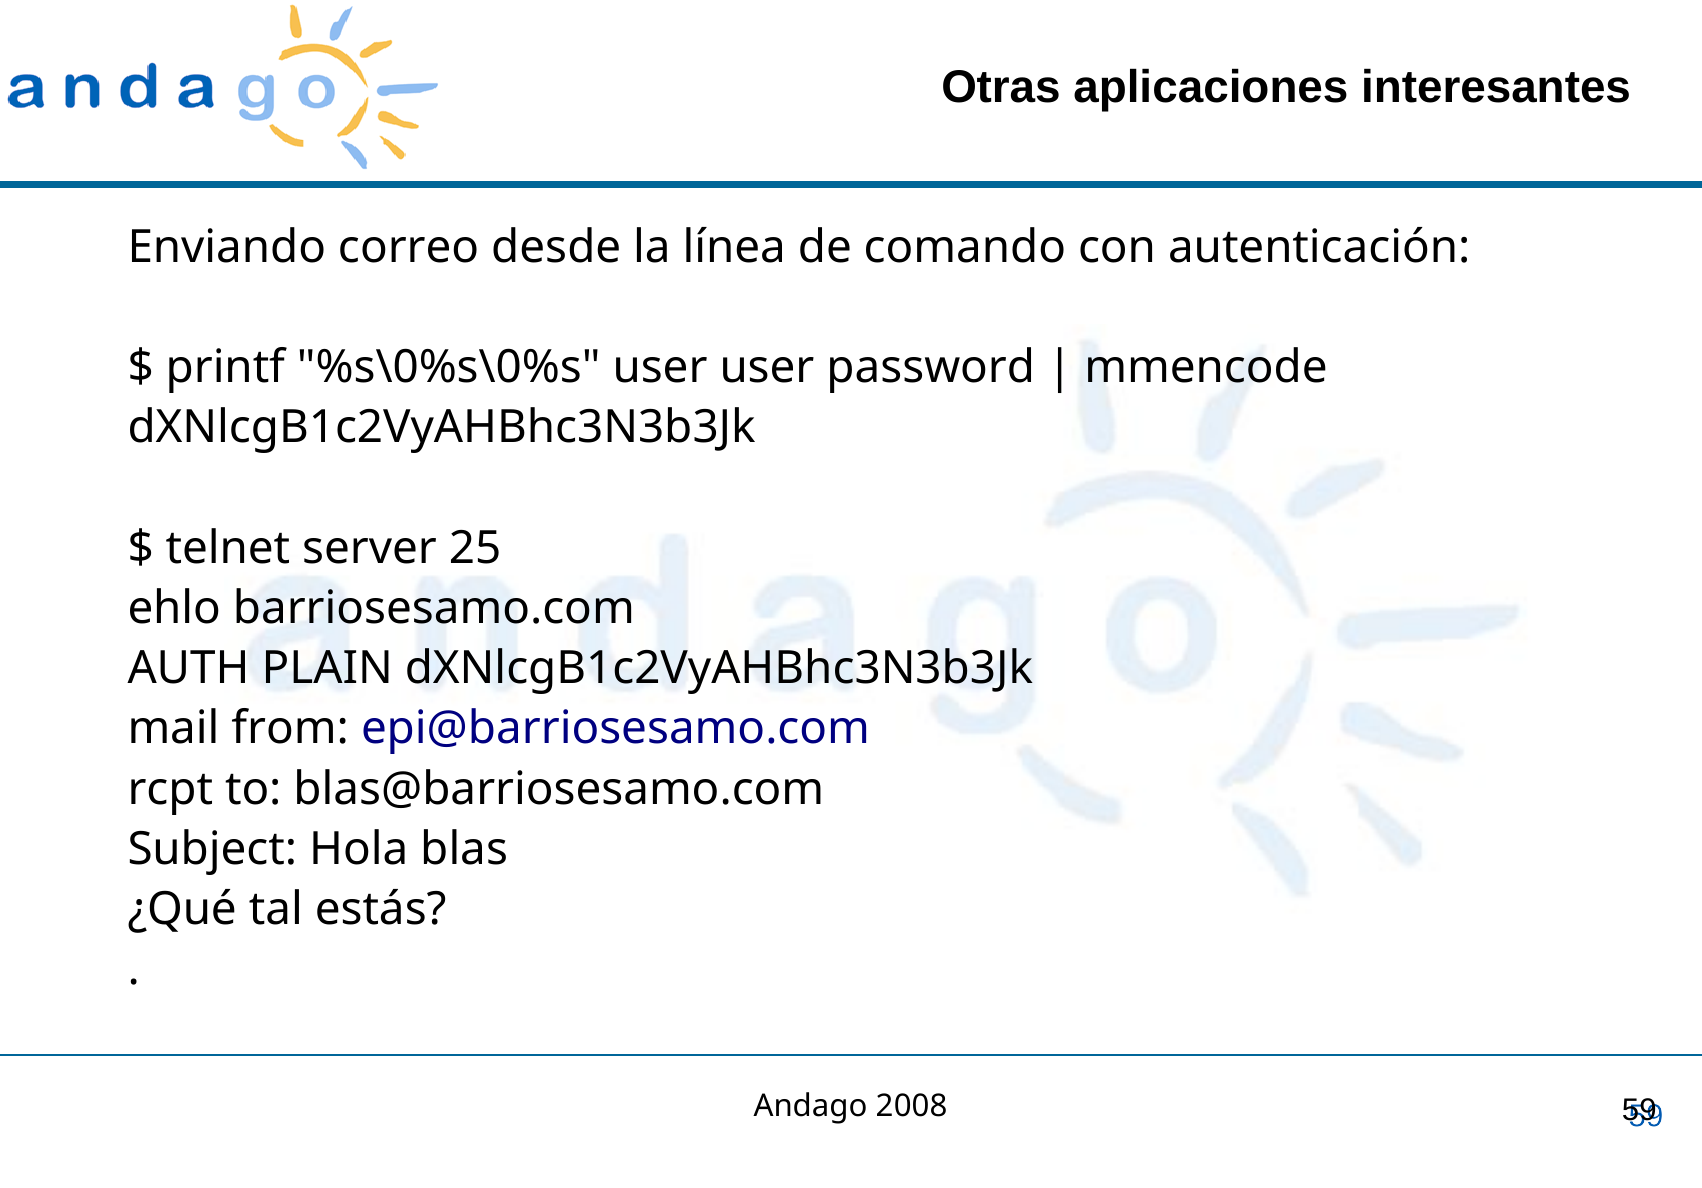

# Otras aplicaciones interesantes
Enviando correo desde la línea de comando con autenticación:
$ printf "%s\0%s\0%s" user user password | mmencode
dXNlcgB1c2VyAHBhc3N3b3Jk
$ telnet server 25
ehlo barriosesamo.com
AUTH PLAIN dXNlcgB1c2VyAHBhc3N3b3Jk
mail from: epi@barriosesamo.com
rcpt to: blas@barriosesamo.com
Subject: Hola blas
¿Qué tal estás?
.